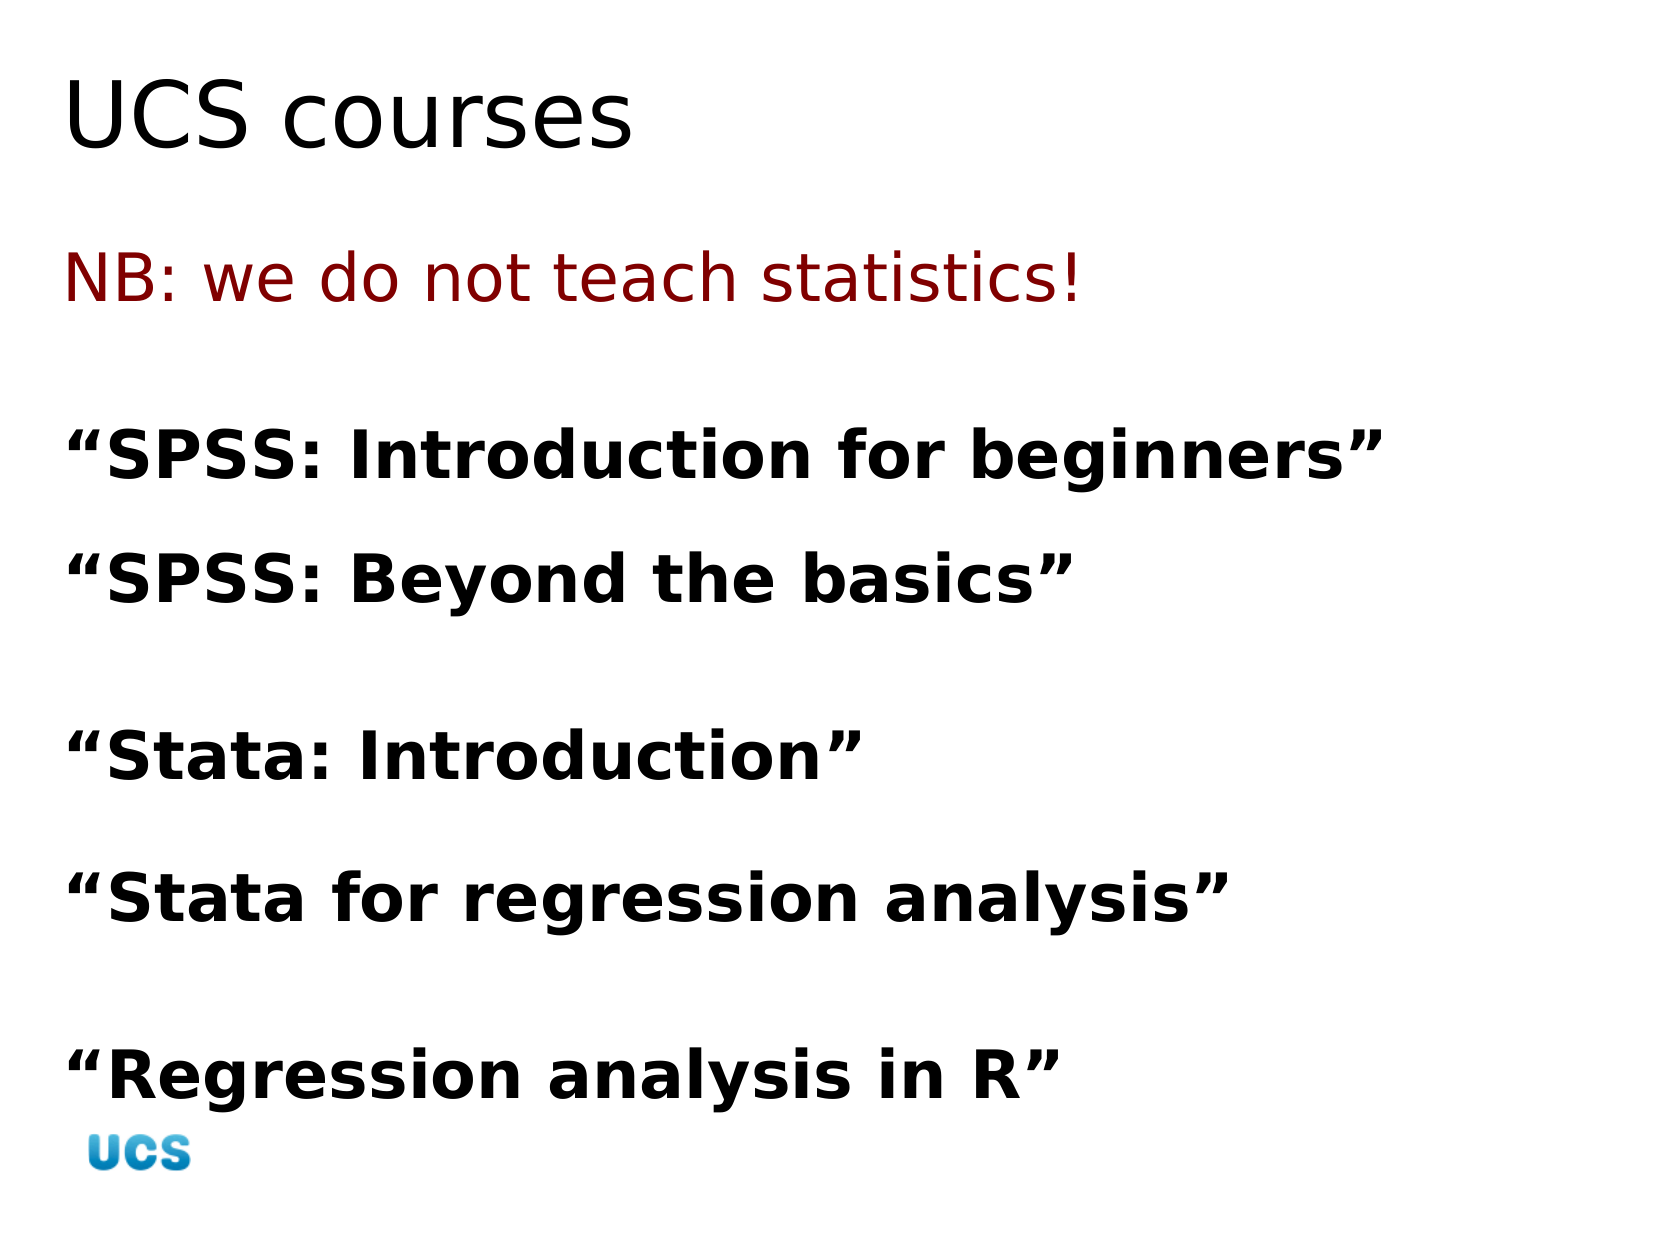

UCS courses
NB: we do not teach statistics!
“SPSS: Introduction for beginners”
“SPSS: Beyond the basics”
“Stata: Introduction”
“Stata for regression analysis”
“Regression analysis in R”